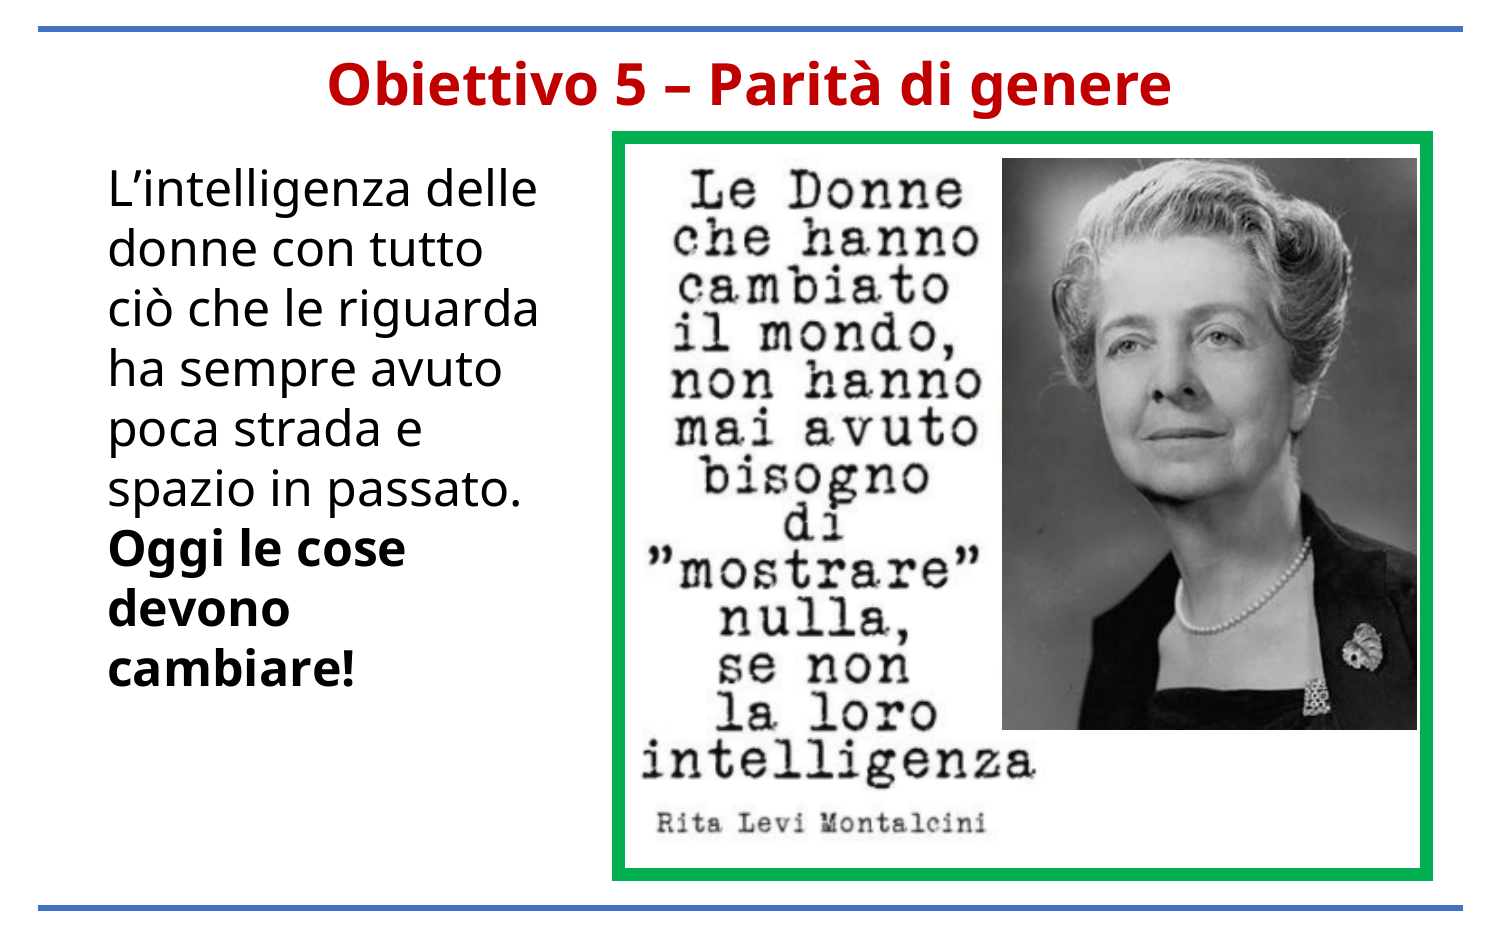

# Obiettivo 5 – Parità di genere
L’intelligenza delle donne con tutto ciò che le riguarda ha sempre avuto poca strada e spazio in passato.
Oggi le cose devono cambiare!